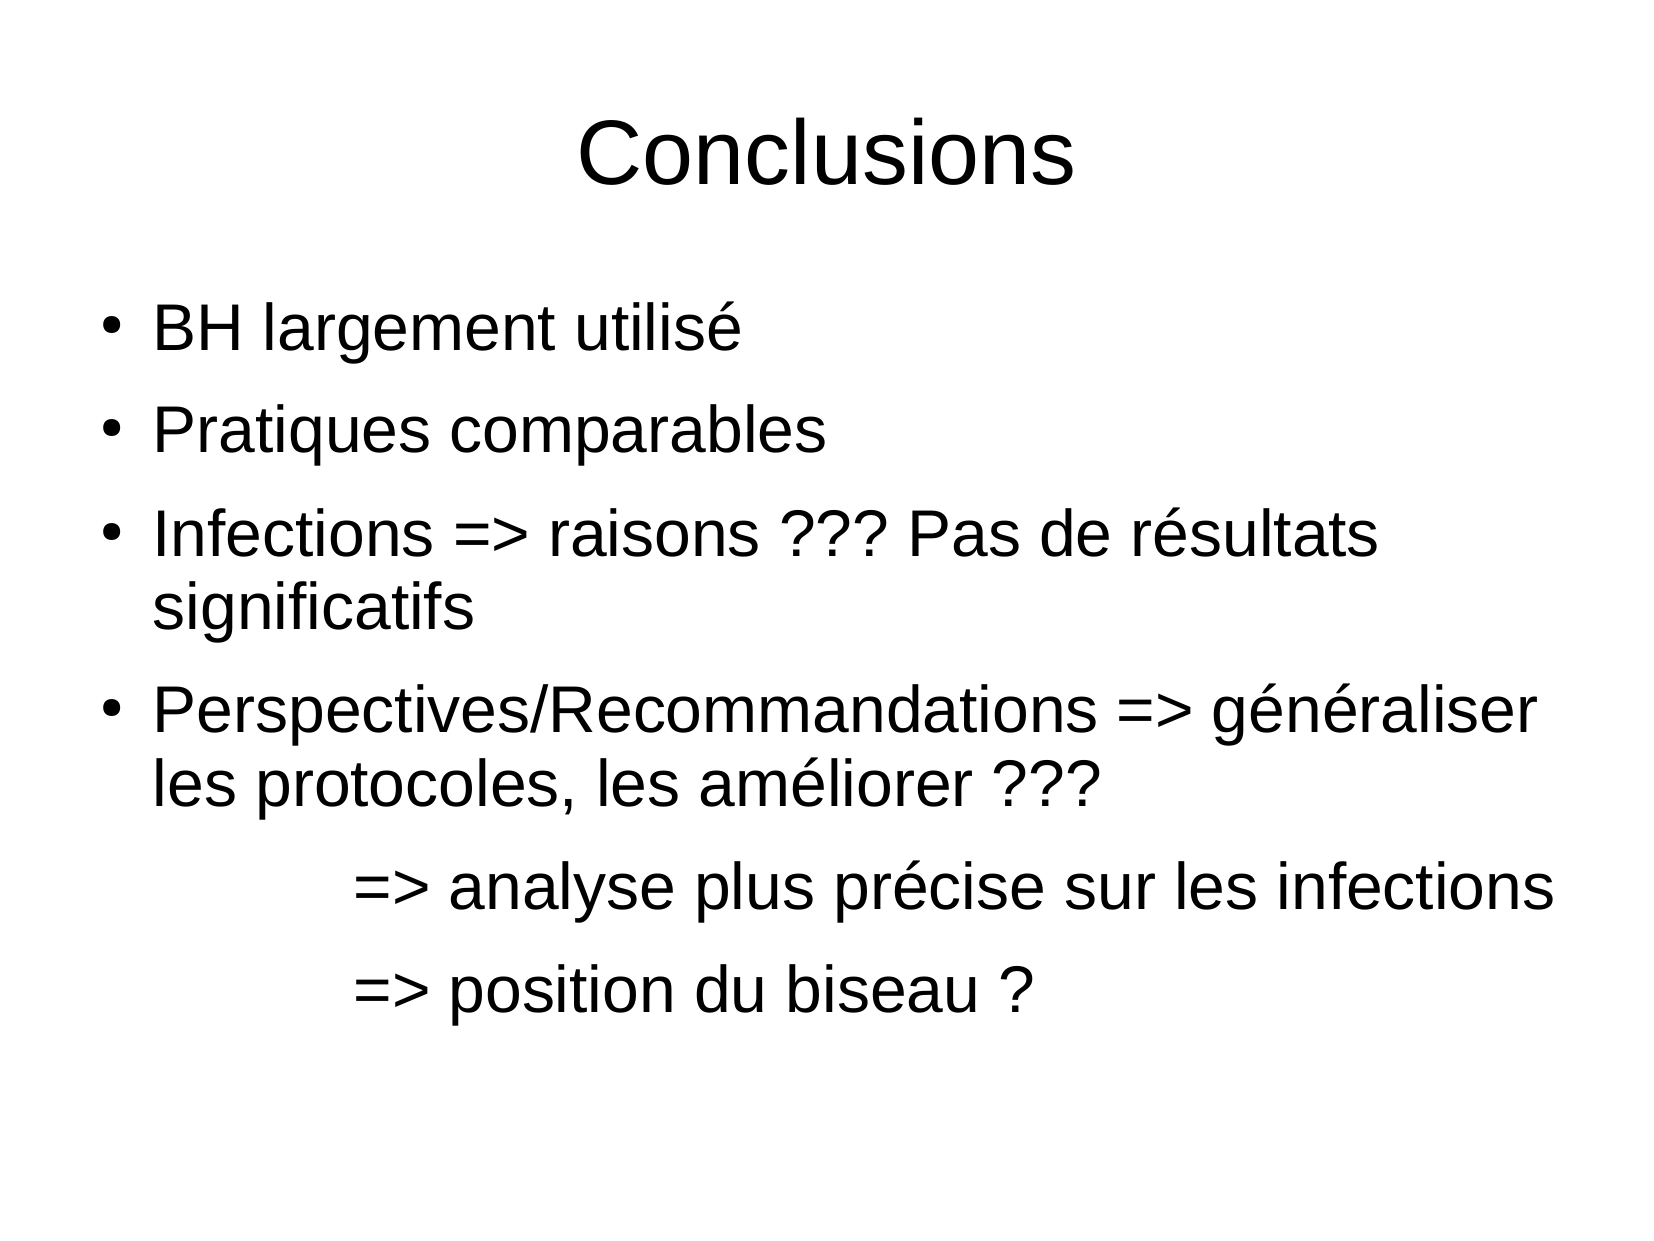

# Conclusions
BH largement utilisé
Pratiques comparables
Infections => raisons ??? Pas de résultats significatifs
Perspectives/Recommandations => généraliser les protocoles, les améliorer ???
 => analyse plus précise sur les infections
 => position du biseau ?